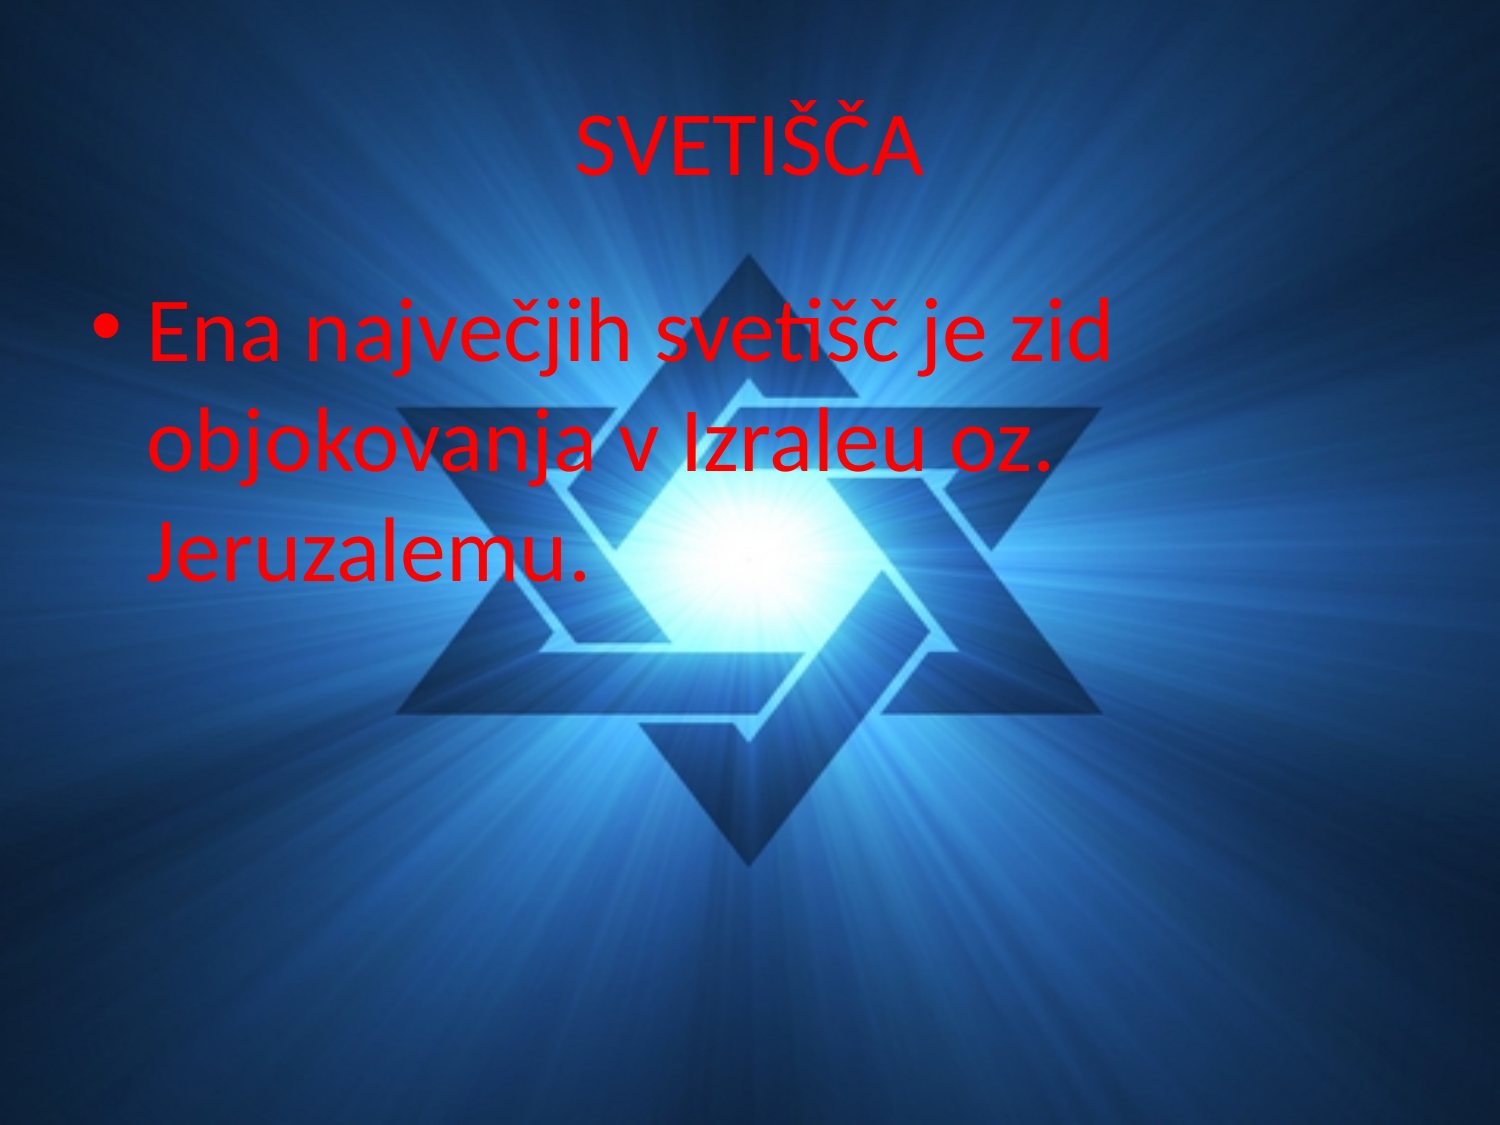

# SVETIŠČA
Ena največjih svetišč je zid objokovanja v Izraleu oz. Jeruzalemu.